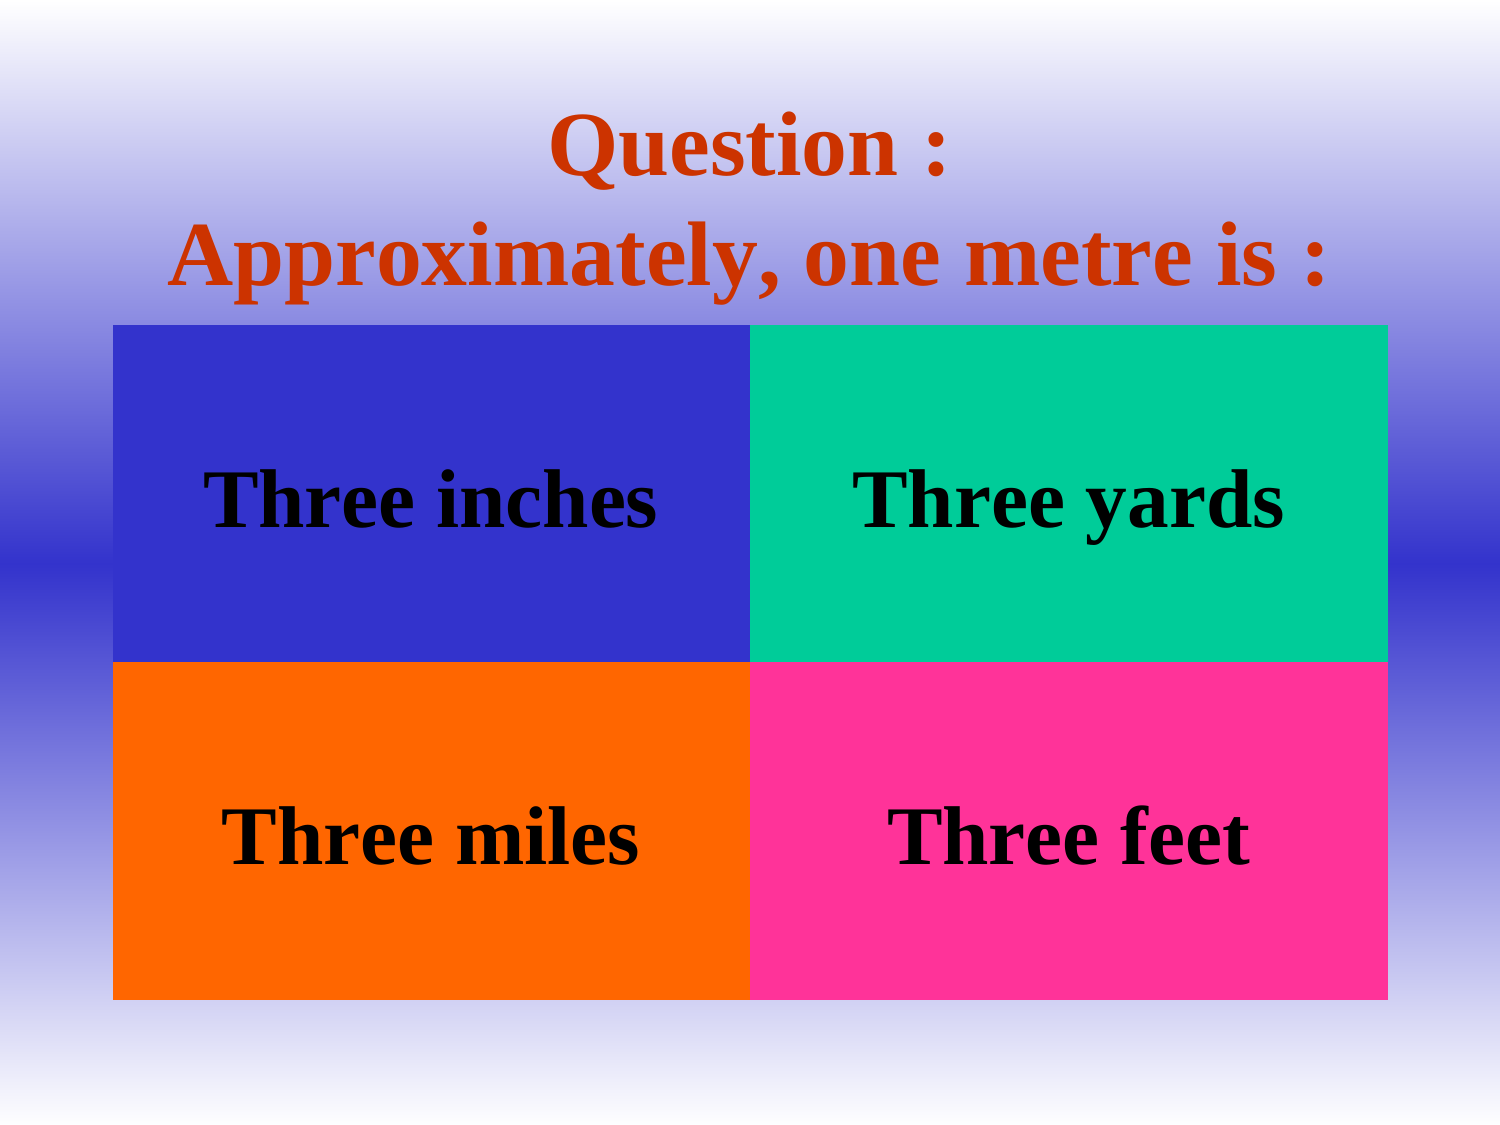

# Question : Approximately, one metre is :
| Three inches | Three yards |
| --- | --- |
| Three miles | Three feet |